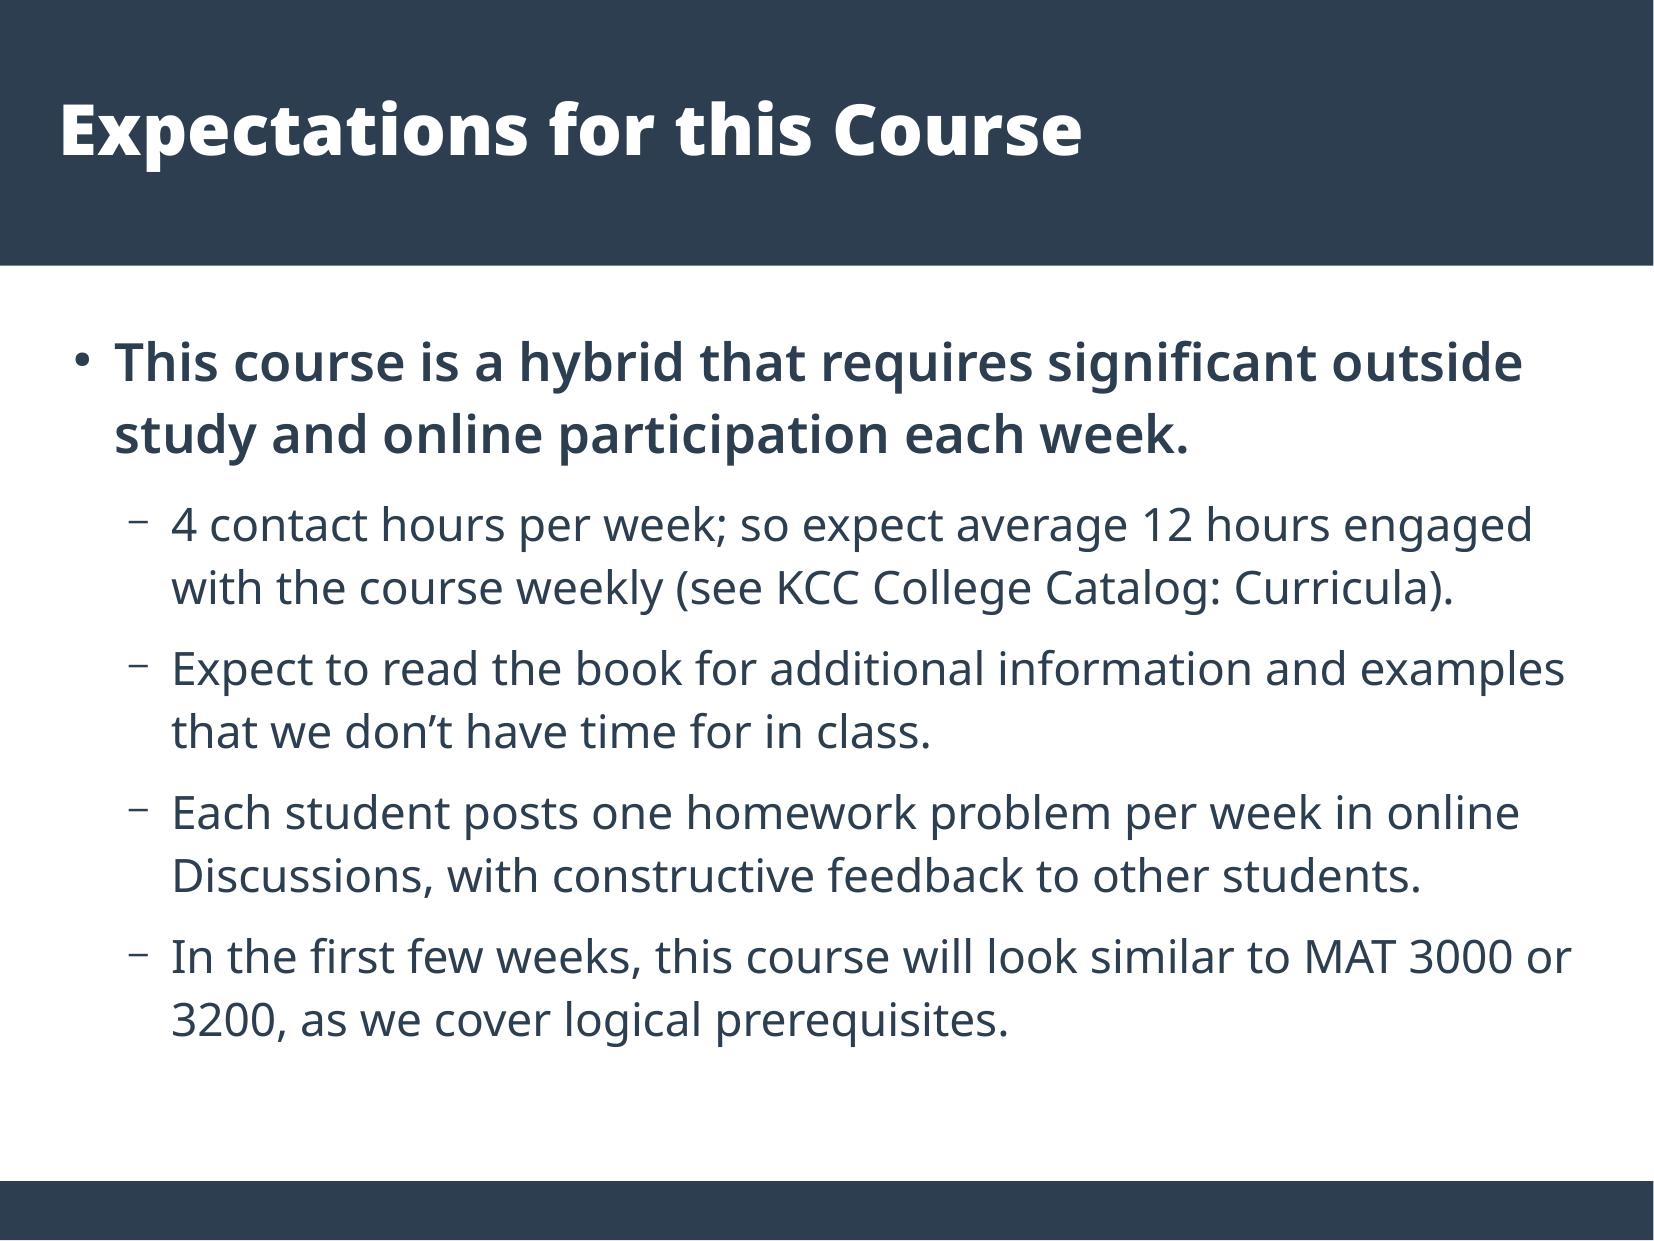

# Expectations for this Course
This course is a hybrid that requires significant outside study and online participation each week.
4 contact hours per week; so expect average 12 hours engaged with the course weekly (see KCC College Catalog: Curricula).
Expect to read the book for additional information and examples that we don’t have time for in class.
Each student posts one homework problem per week in online Discussions, with constructive feedback to other students.
In the first few weeks, this course will look similar to MAT 3000 or 3200, as we cover logical prerequisites.